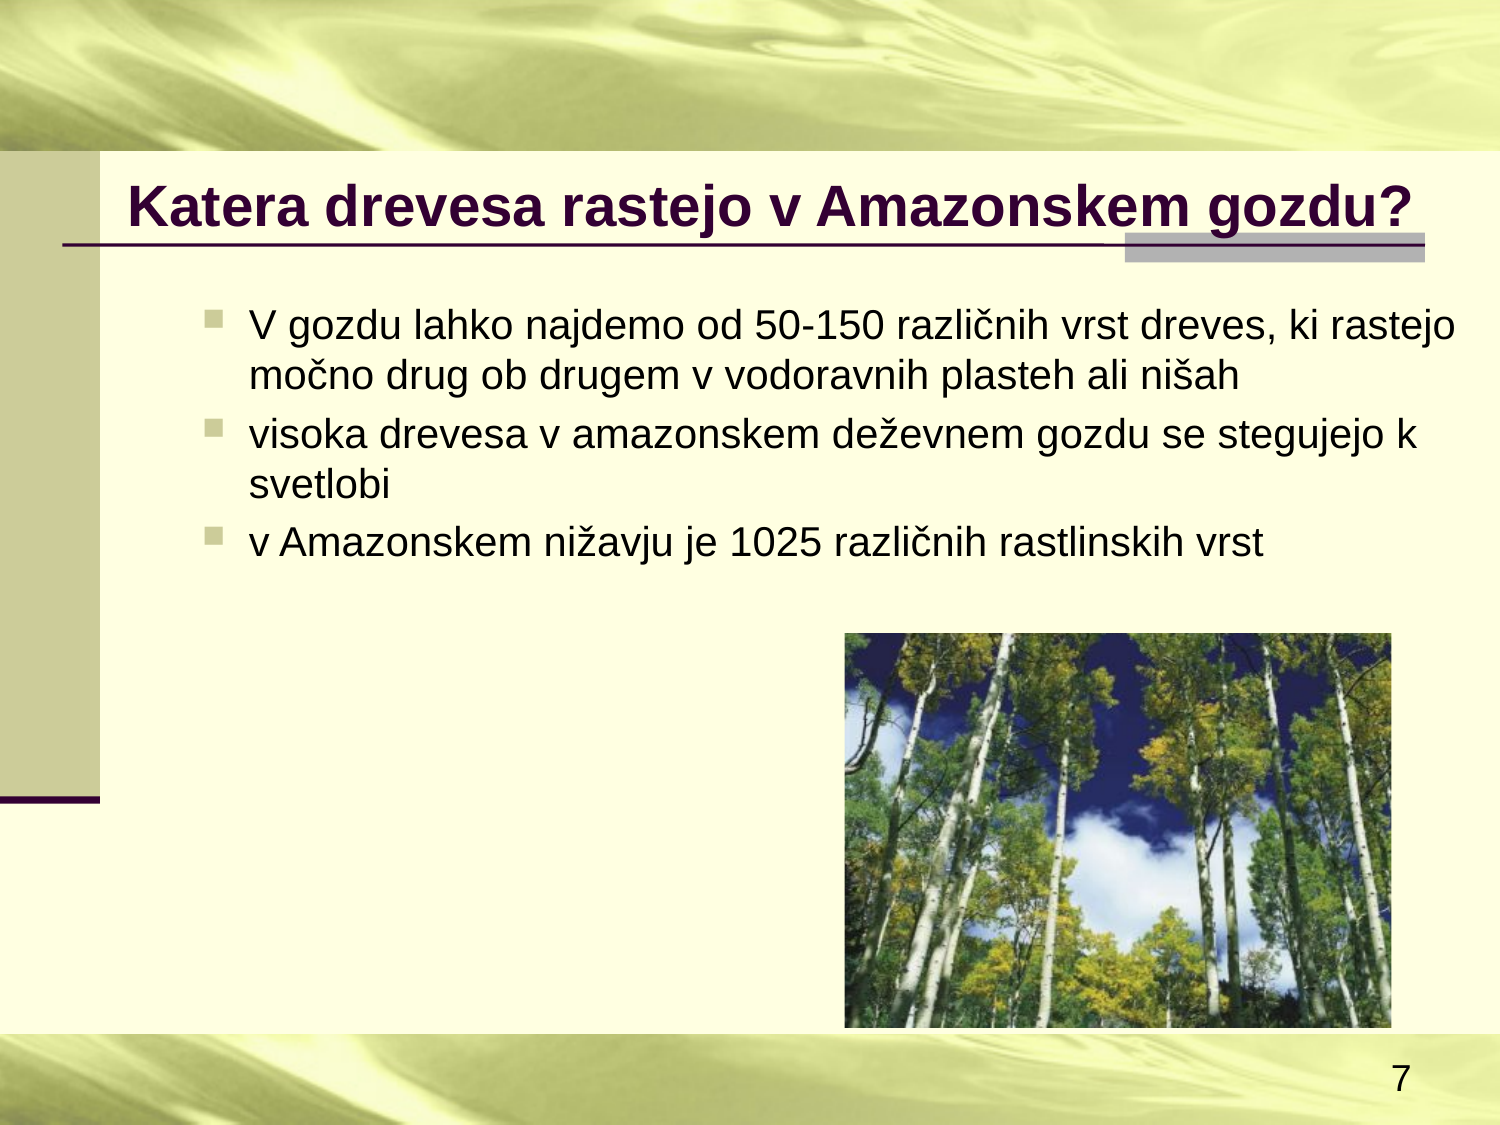

# Katera drevesa rastejo v Amazonskem gozdu?
V gozdu lahko najdemo od 50-150 različnih vrst dreves, ki rastejo močno drug ob drugem v vodoravnih plasteh ali nišah
visoka drevesa v amazonskem deževnem gozdu se stegujejo k svetlobi
v Amazonskem nižavju je 1025 različnih rastlinskih vrst